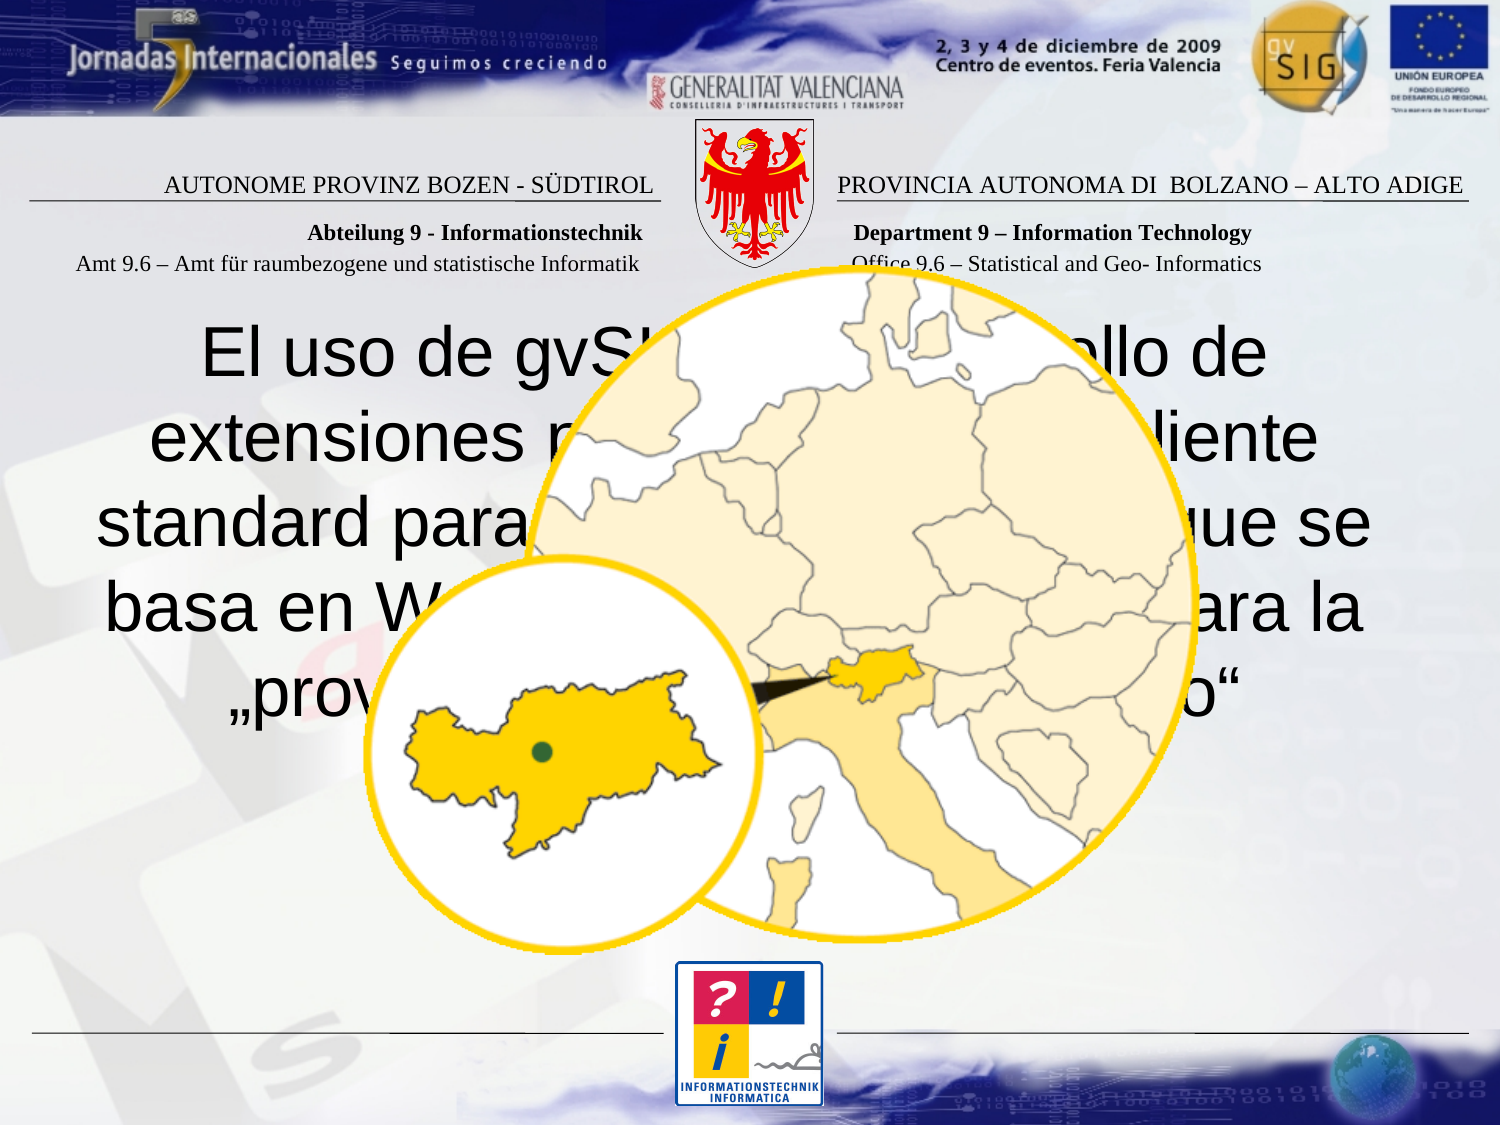

# El uso de gvSIG y el desarrollo de extensiones para gvSIG come cliente standard para una infraestructura que se basa en Web services GIS (SIG) para la „provincia autonoma di Bolzano“
Leitner Helmuth
Rizzolli Susanne
Zambaldi Martin